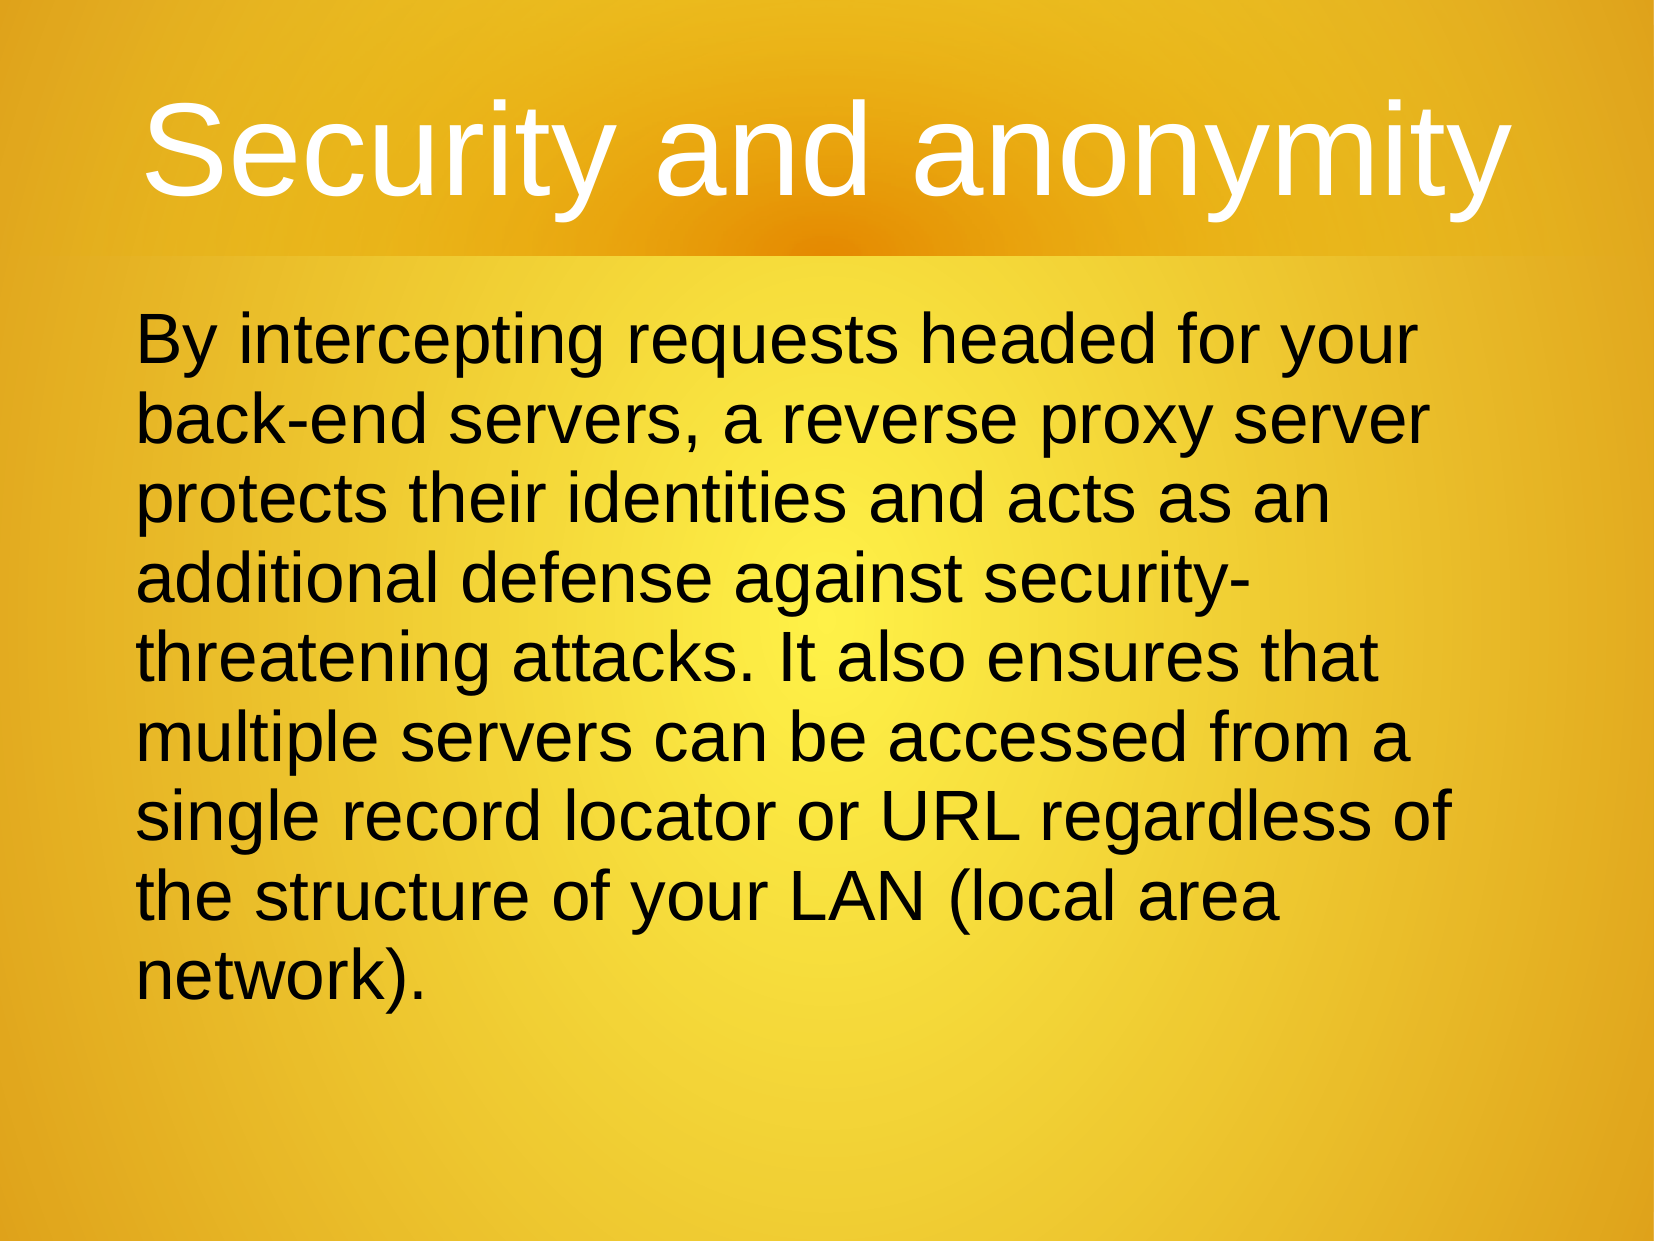

# Security and anonymity
By intercepting requests headed for your back-end servers, a reverse proxy server protects their identities and acts as an additional defense against security-threatening attacks. It also ensures that multiple servers can be accessed from a single record locator or URL regardless of the structure of your LAN (local area network).